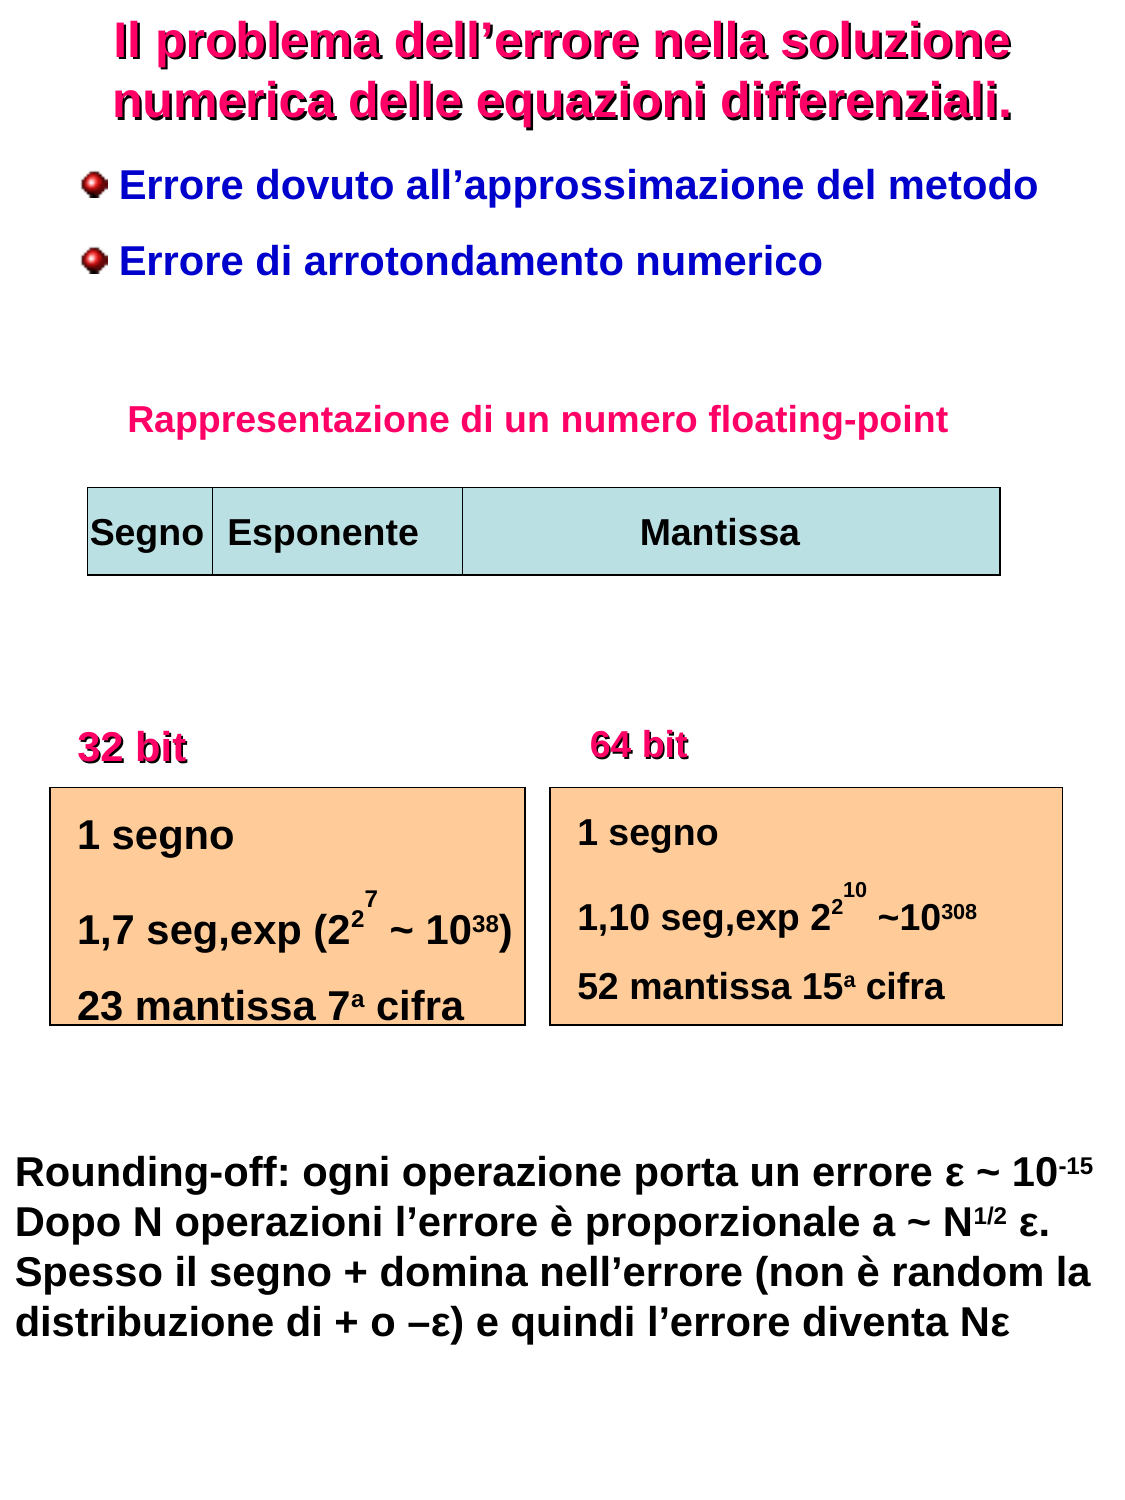

Il problema dell’errore nella soluzione numerica delle equazioni differenziali.
 Errore dovuto all’approssimazione del metodo
 Errore di arrotondamento numerico
Rappresentazione di un numero floating-point
Segno
Esponente
Mantissa
32 bit
64 bit
1 segno
1,7 seg,exp (227 ~ 1038)
23 mantissa 7a cifra
1 segno
1,10 seg,exp 2210 ~10308
52 mantissa 15a cifra
Rounding-off: ogni operazione porta un errore ε ~ 10-15 Dopo N operazioni l’errore è proporzionale a ~ N1/2 ε. Spesso il segno + domina nell’errore (non è random la distribuzione di + o –ε) e quindi l’errore diventa Nε